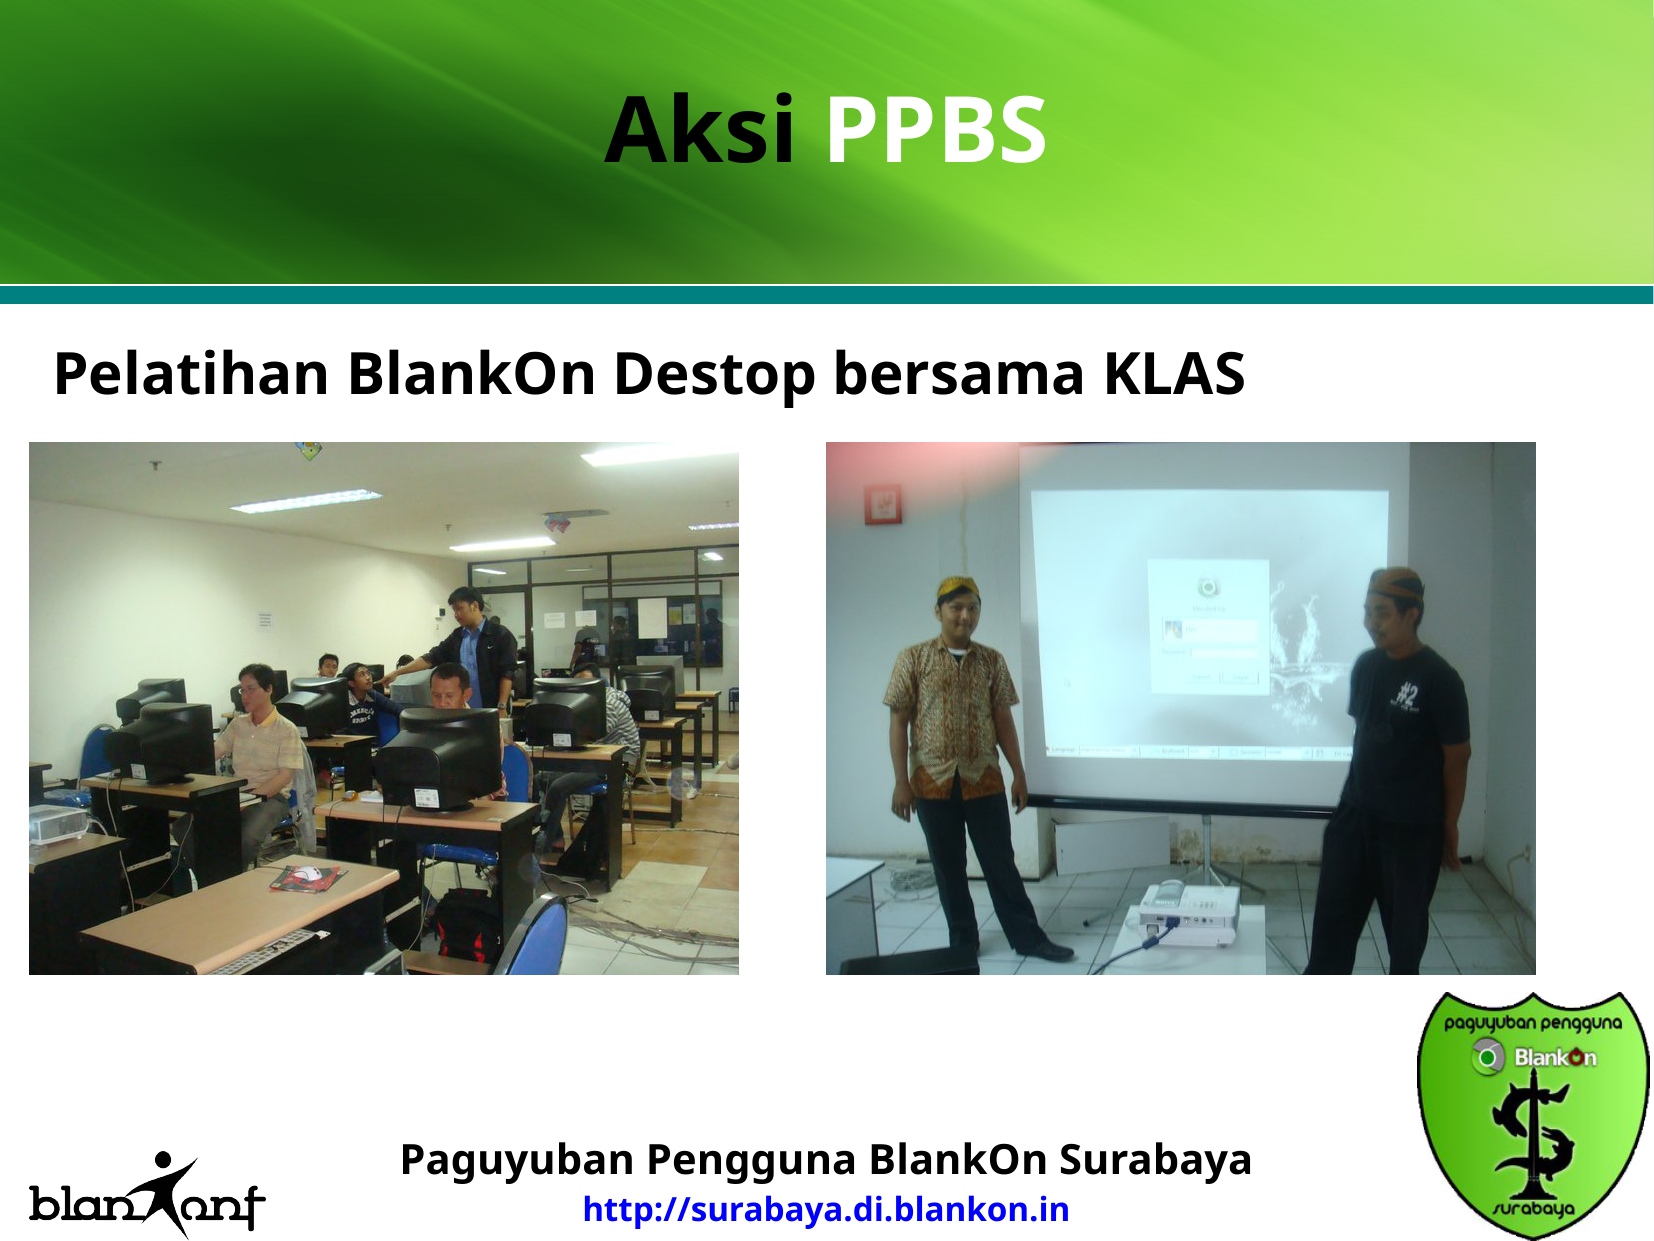

Aksi PPBS
Aksi PPBS
#
PPBS Beraksi
Pelatihan BlankOn Destop bersama KLAS
Paguyuban Pengguna BlankOn Surabaya
http://surabaya.di.blankon.in